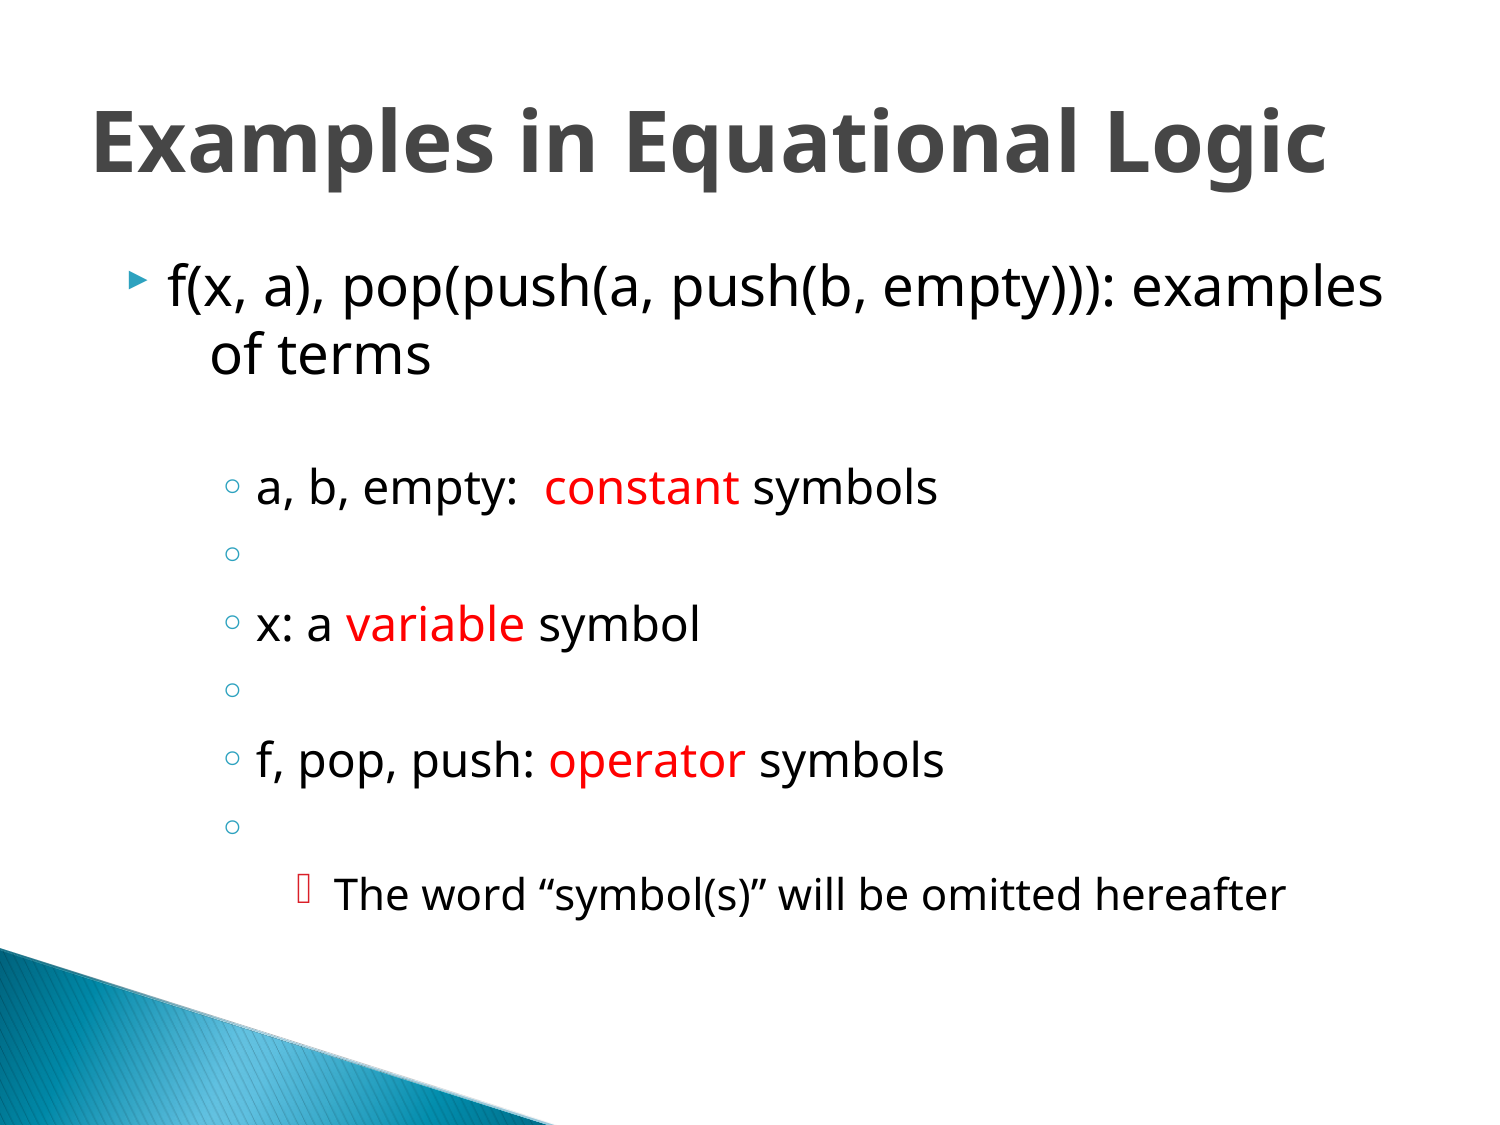

# Examples in Equational Logic
f(x, a), pop(push(a, push(b, empty))): examples of terms
a, b, empty: constant symbols
x: a variable symbol
f, pop, push: operator symbols
The word “symbol(s)” will be omitted hereafter